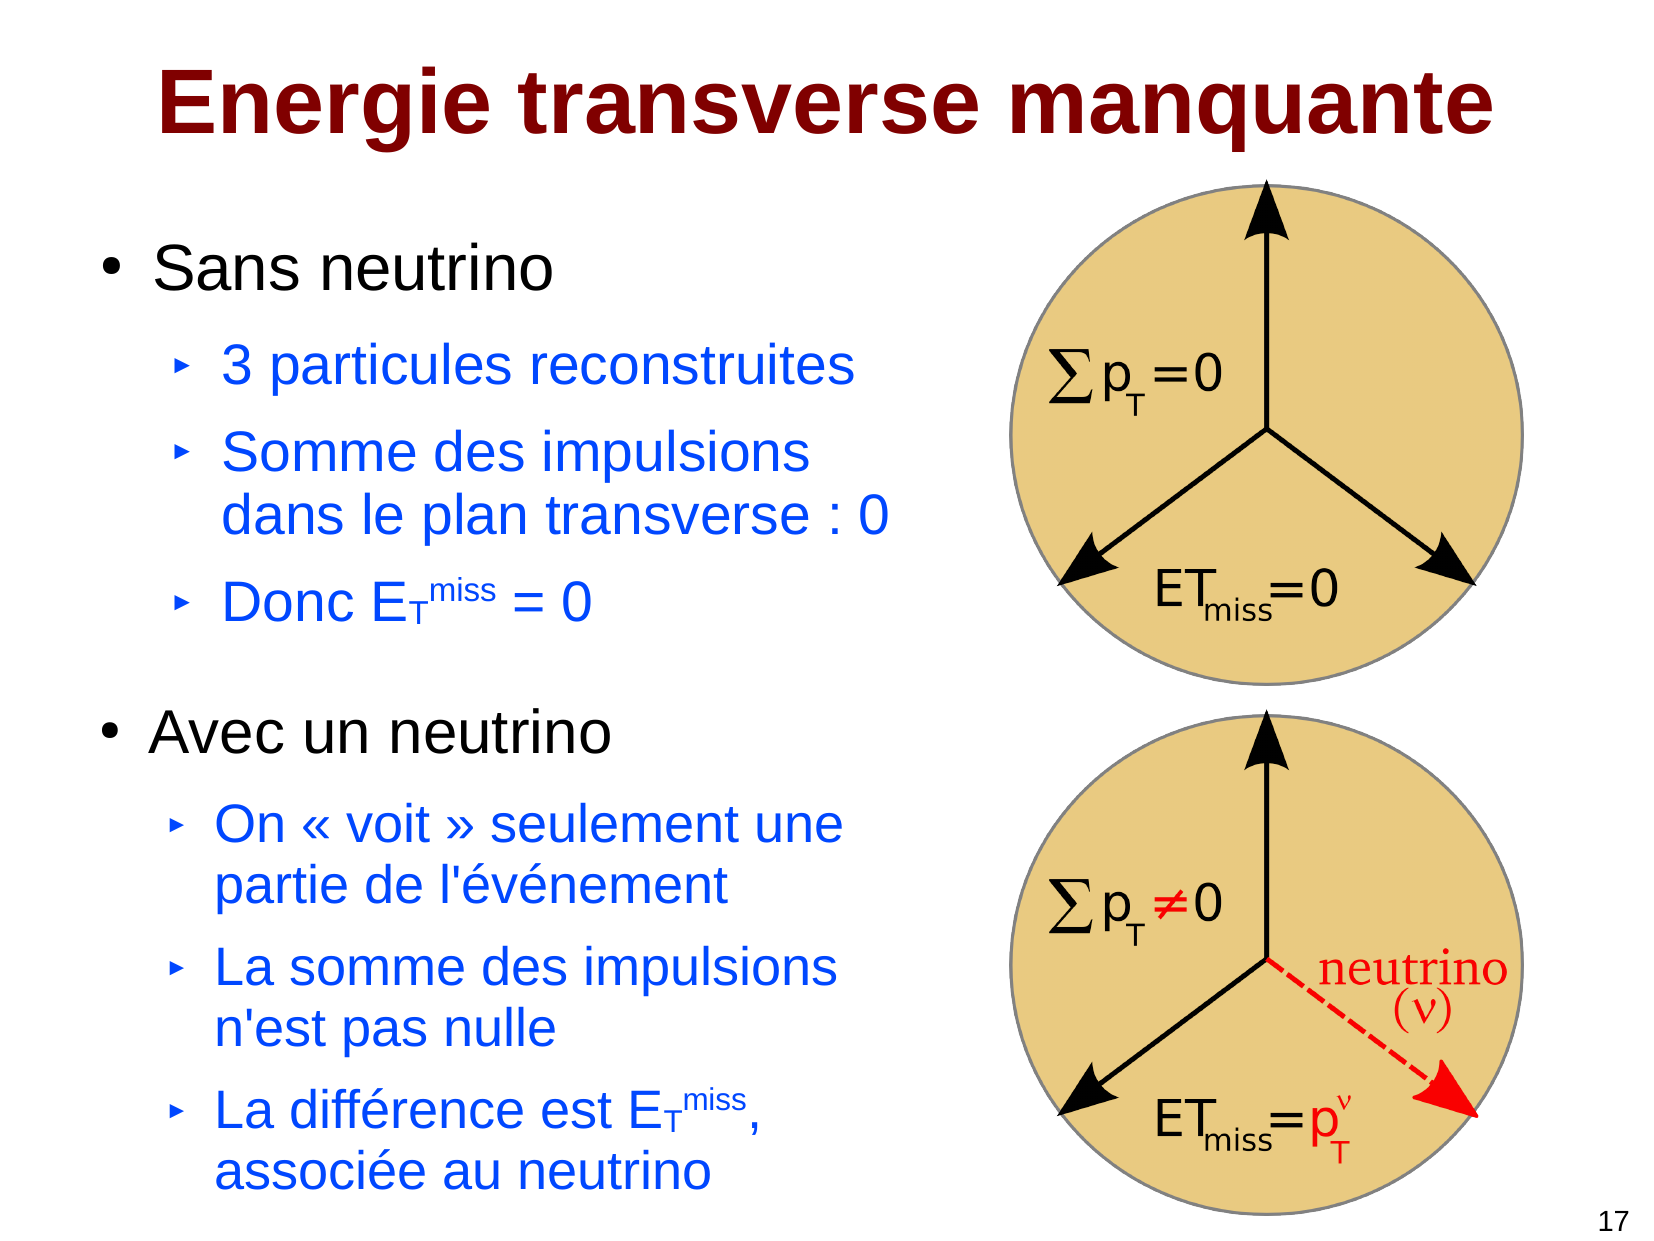

# Energie transverse manquante
Sans neutrino
3 particules reconstruites
Somme des impulsions dans le plan transverse : 0
Donc ETmiss = 0
Avec un neutrino
On « voit » seulement une partie de l'événement
La somme des impulsions n'est pas nulle
La différence est ETmiss, associée au neutrino
17